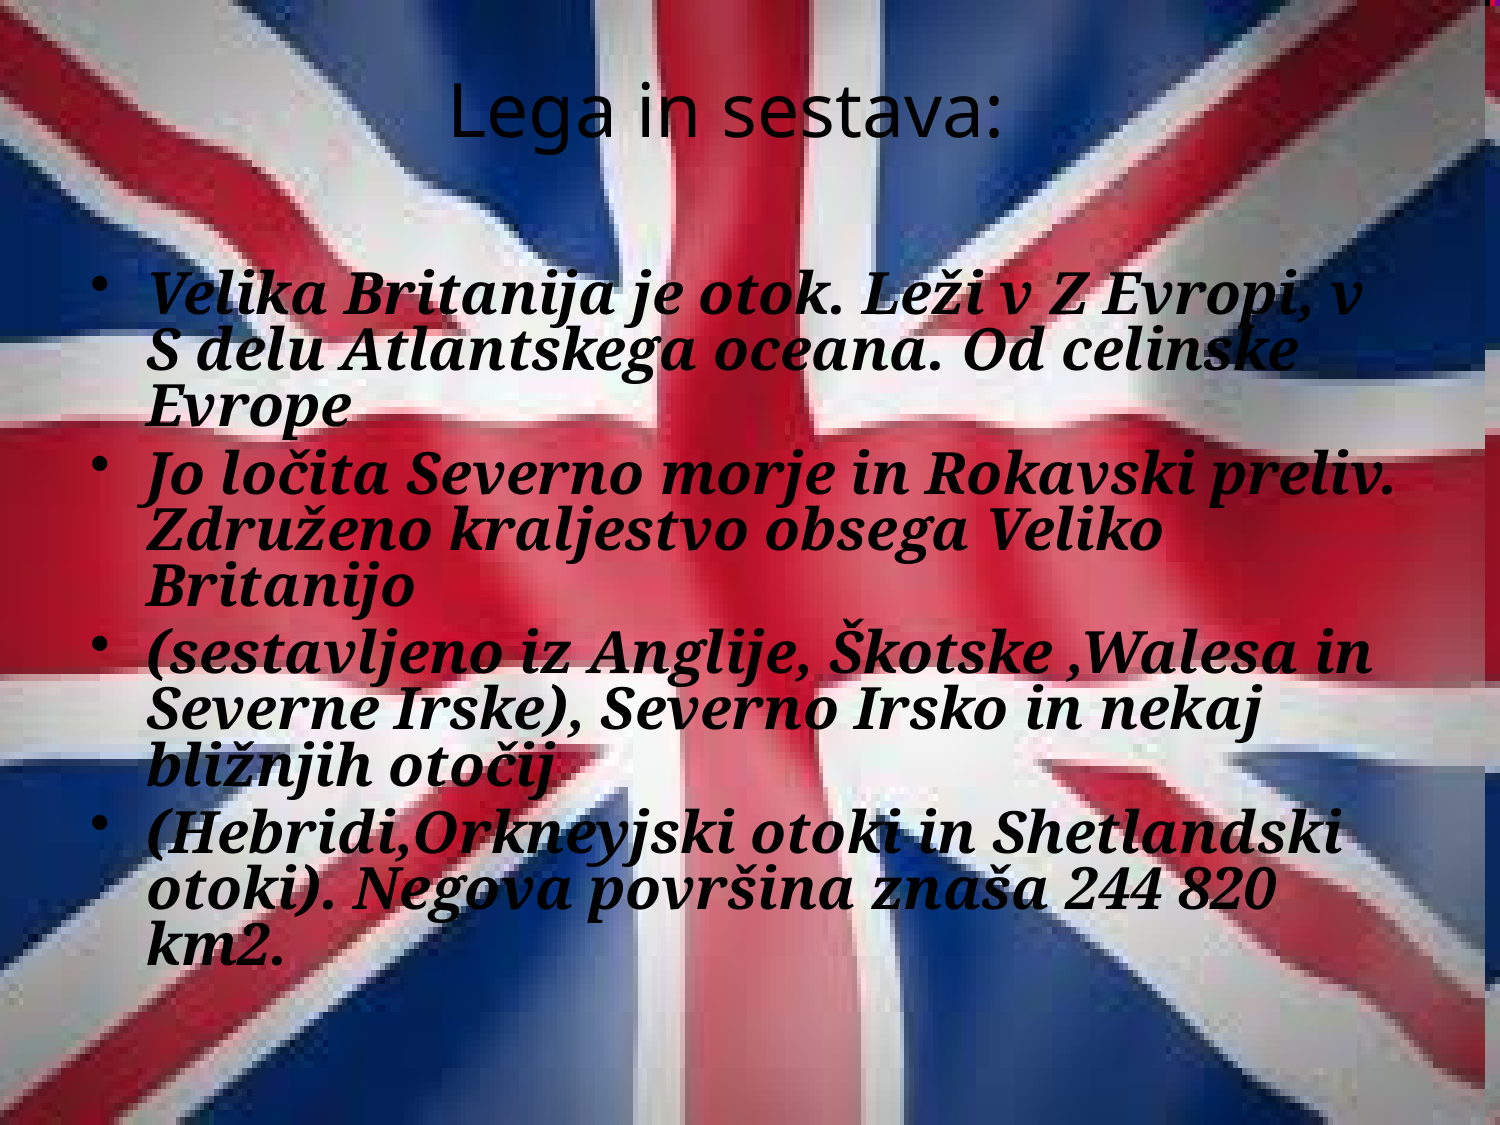

Lega in sestava:
# Velika Britanija je otok. Leži v Z Evropi, v S delu Atlantskega oceana. Od celinske Evrope
Jo ločita Severno morje in Rokavski preliv. Združeno kraljestvo obsega Veliko Britanijo
(sestavljeno iz Anglije, Škotske ,Walesa in Severne Irske), Severno Irsko in nekaj bližnjih otočij
(Hebridi,Orkneyjski otoki in Shetlandski otoki). Negova površina znaša 244 820 km2.